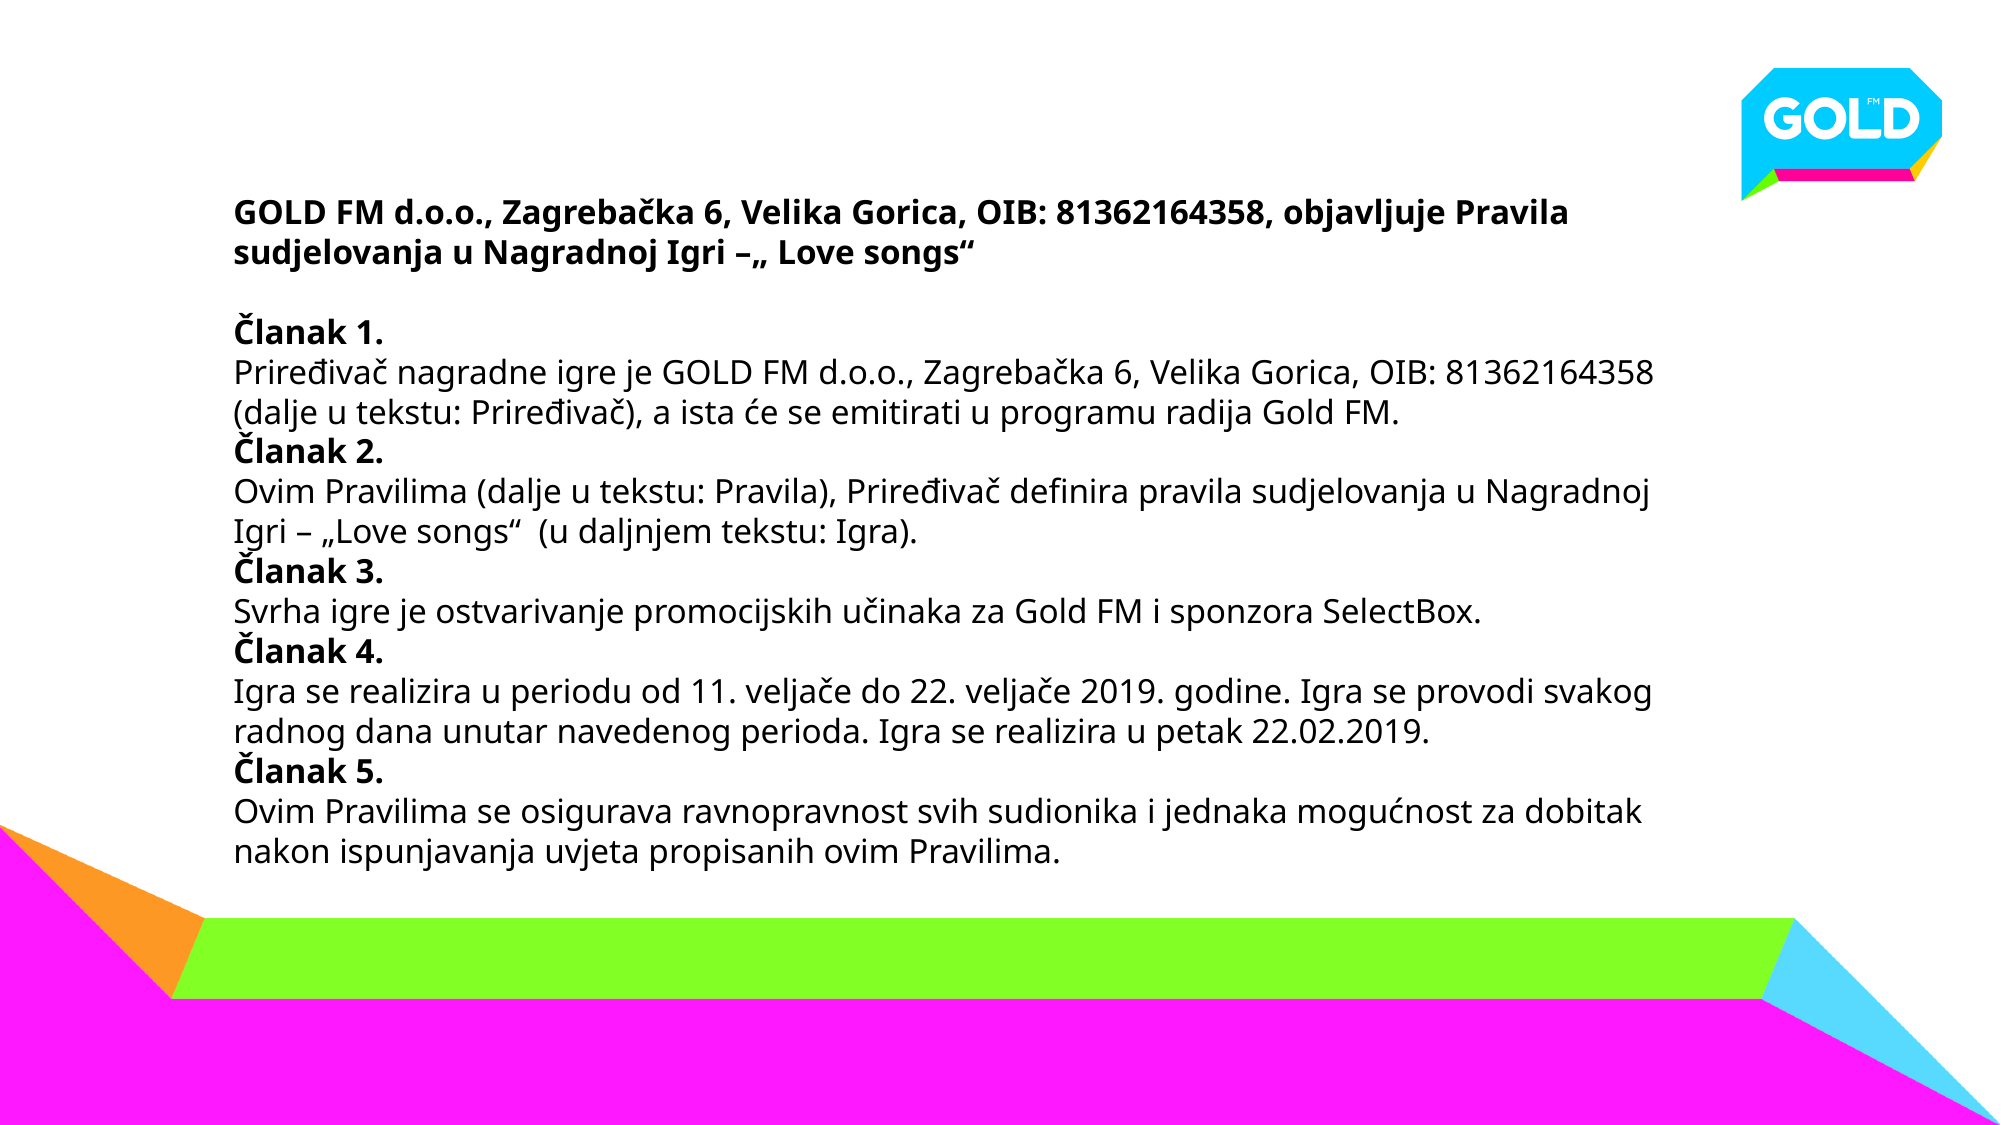

GOLD FM d.o.o., Zagrebačka 6, Velika Gorica, OIB: 81362164358, objavljuje Pravila sudjelovanja u Nagradnoj Igri –„ Love songs“
Članak 1.
Priređivač nagradne igre je GOLD FM d.o.o., Zagrebačka 6, Velika Gorica, OIB: 81362164358 (dalje u tekstu: Priređivač), a ista će se emitirati u programu radija Gold FM.
Članak 2.
Ovim Pravilima (dalje u tekstu: Pravila), Priređivač definira pravila sudjelovanja u Nagradnoj Igri – „Love songs“ (u daljnjem tekstu: Igra).
Članak 3.
Svrha igre je ostvarivanje promocijskih učinaka za Gold FM i sponzora SelectBox.
Članak 4.
Igra se realizira u periodu od 11. veljače do 22. veljače 2019. godine. Igra se provodi svakog radnog dana unutar navedenog perioda. Igra se realizira u petak 22.02.2019.
Članak 5.
Ovim Pravilima se osigurava ravnopravnost svih sudionika i jednaka mogućnost za dobitak nakon ispunjavanja uvjeta propisanih ovim Pravilima.